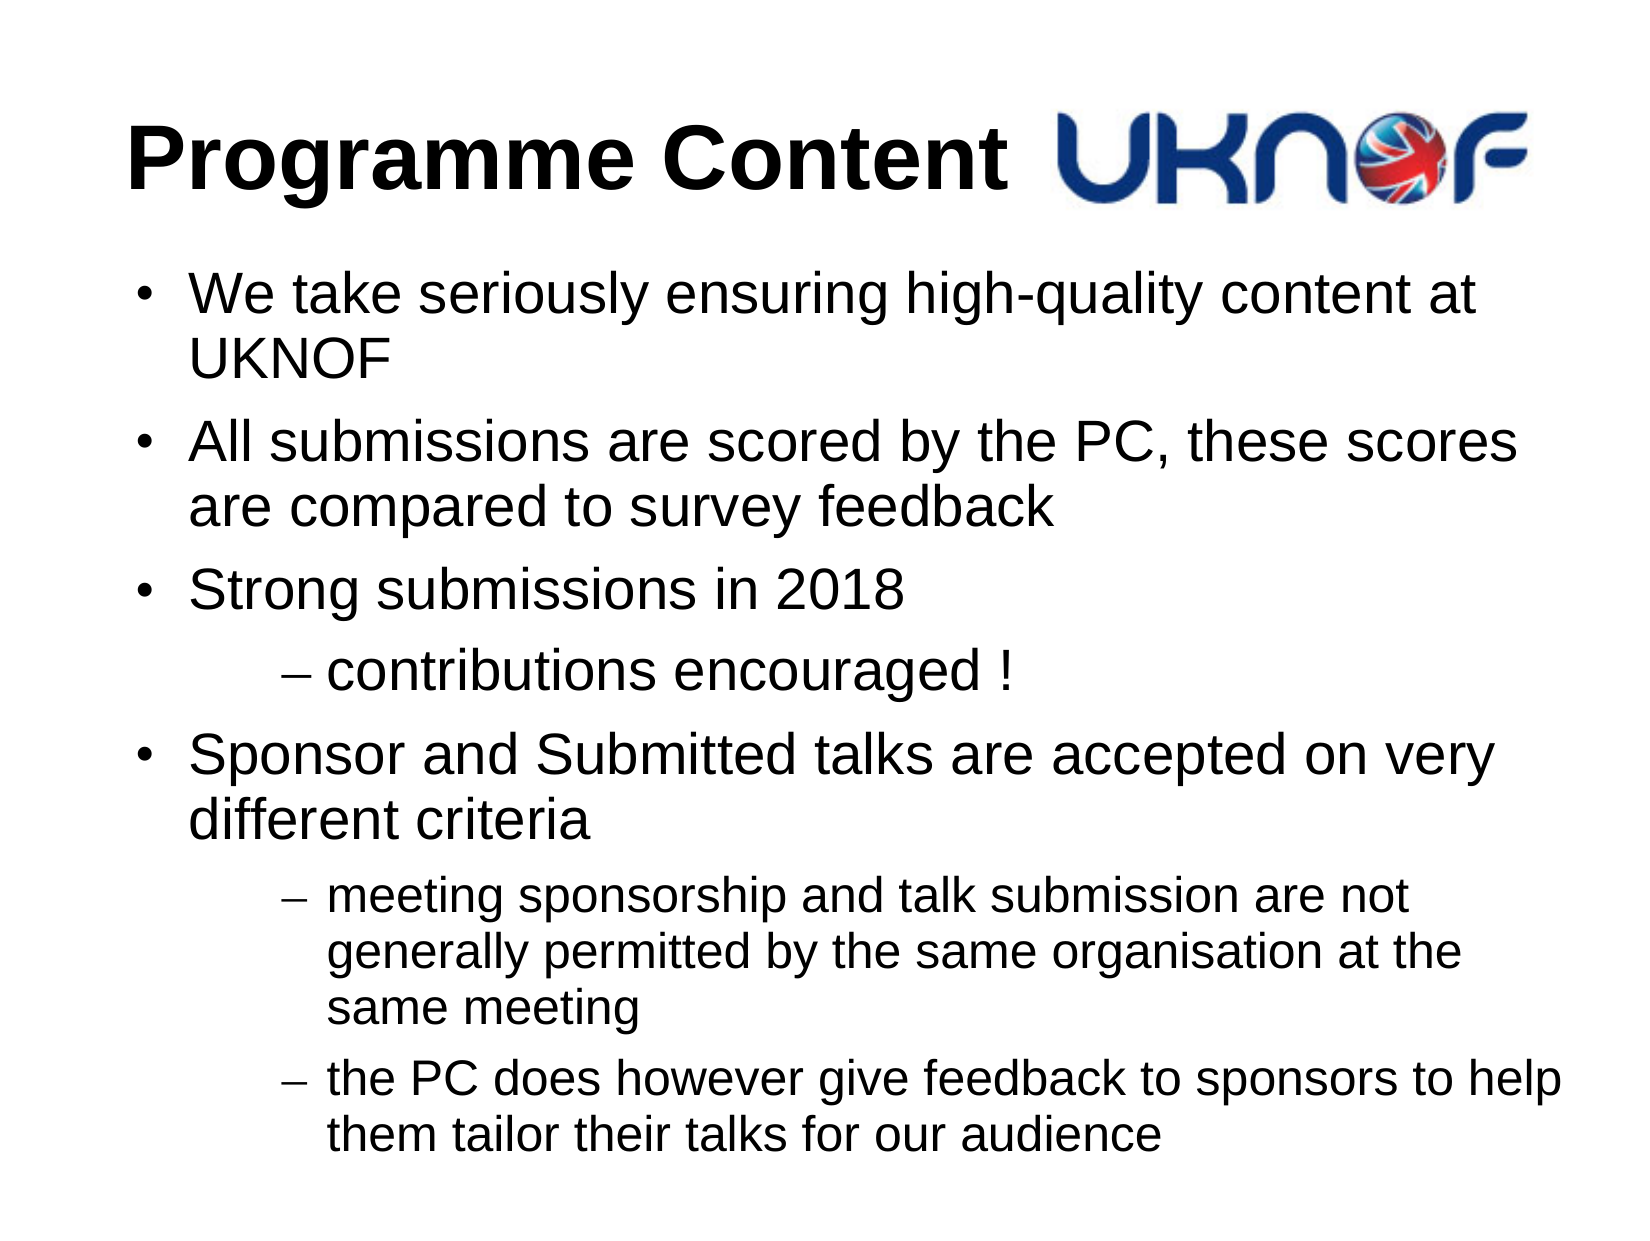

# Programme Content
We take seriously ensuring high-quality content at UKNOF
All submissions are scored by the PC, these scores are compared to survey feedback
Strong submissions in 2018
contributions encouraged !
Sponsor and Submitted talks are accepted on very different criteria
meeting sponsorship and talk submission are not generally permitted by the same organisation at the same meeting
the PC does however give feedback to sponsors to help them tailor their talks for our audience